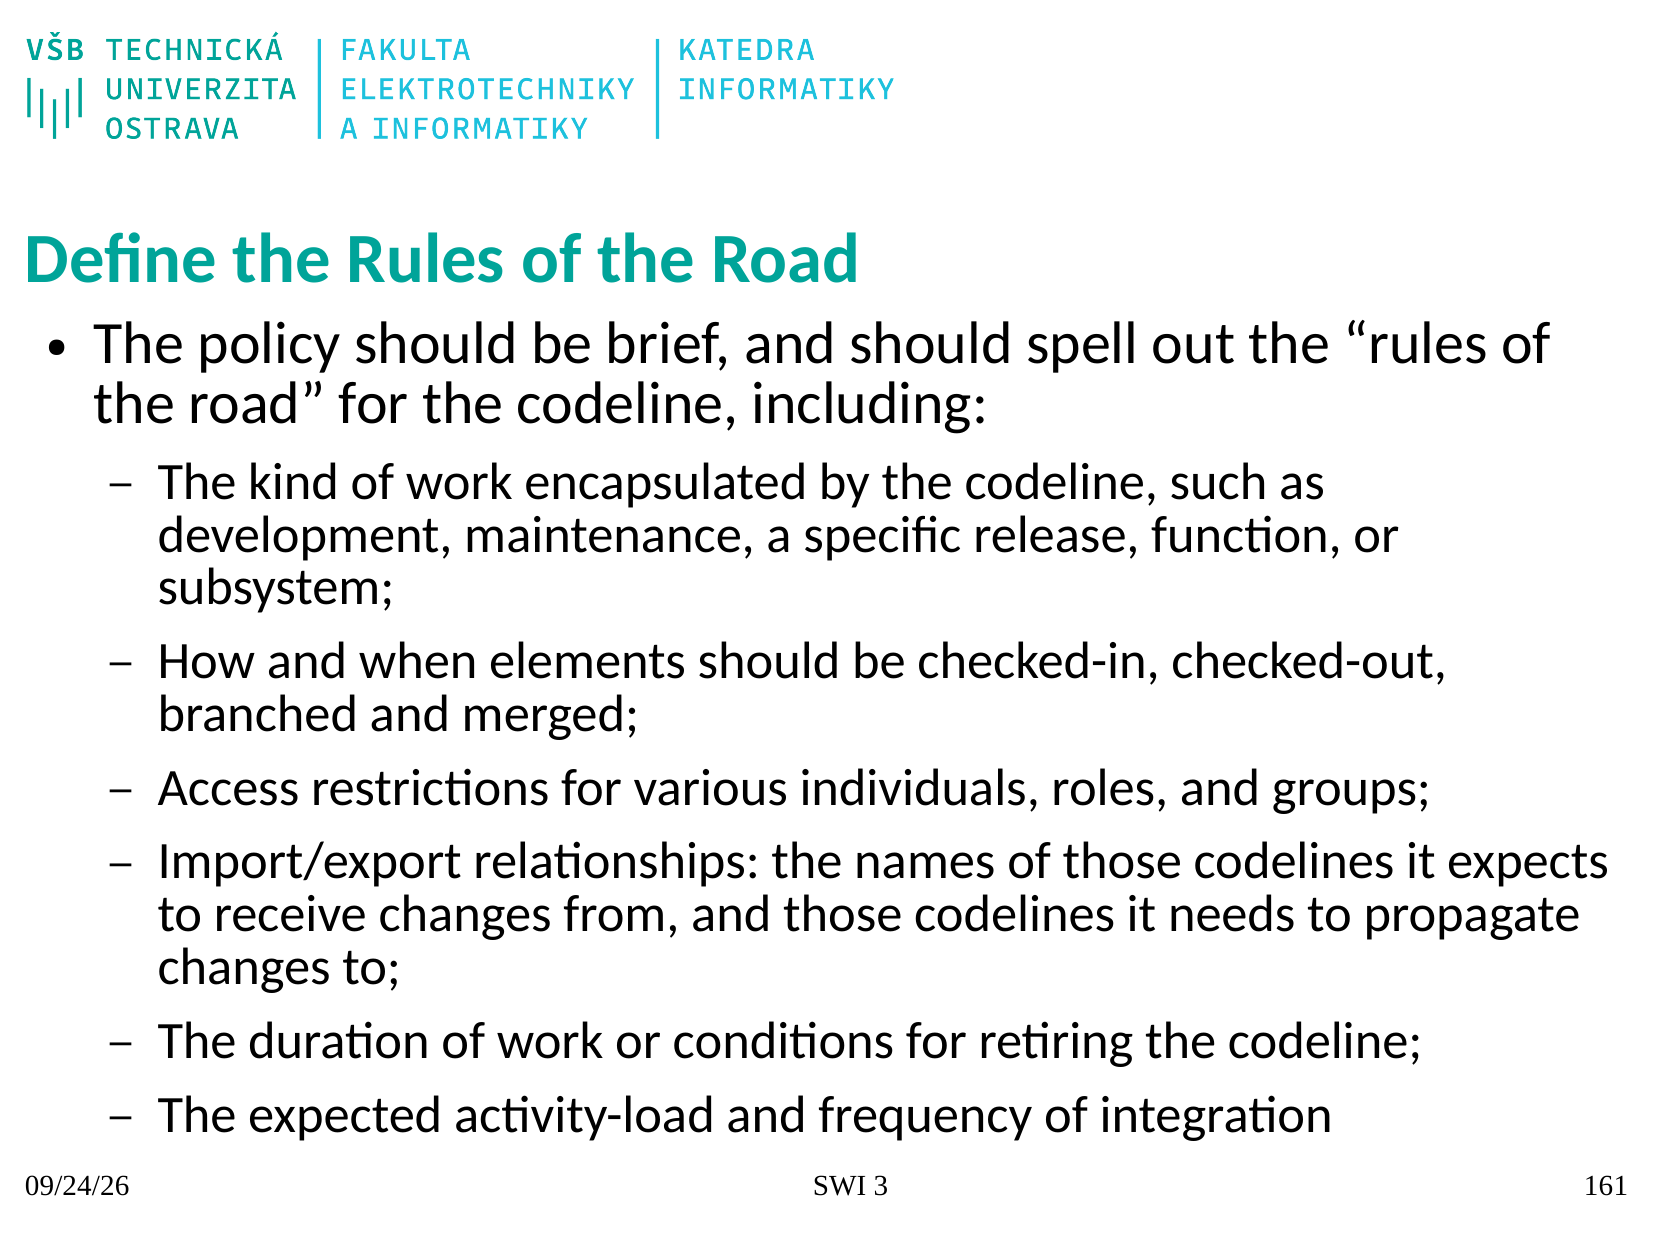

# Define the Rules of the Road
The policy should be brief, and should spell out the “rules of the road” for the codeline, including:
The kind of work encapsulated by the codeline, such as development, maintenance, a specific release, function, or subsystem;
How and when elements should be checked-in, checked-out, branched and merged;
Access restrictions for various individuals, roles, and groups;
Import/export relationships: the names of those codelines it expects to receive changes from, and those codelines it needs to propagate changes to;
The duration of work or conditions for retiring the codeline;
The expected activity-load and frequency of integration
SWI 3
161